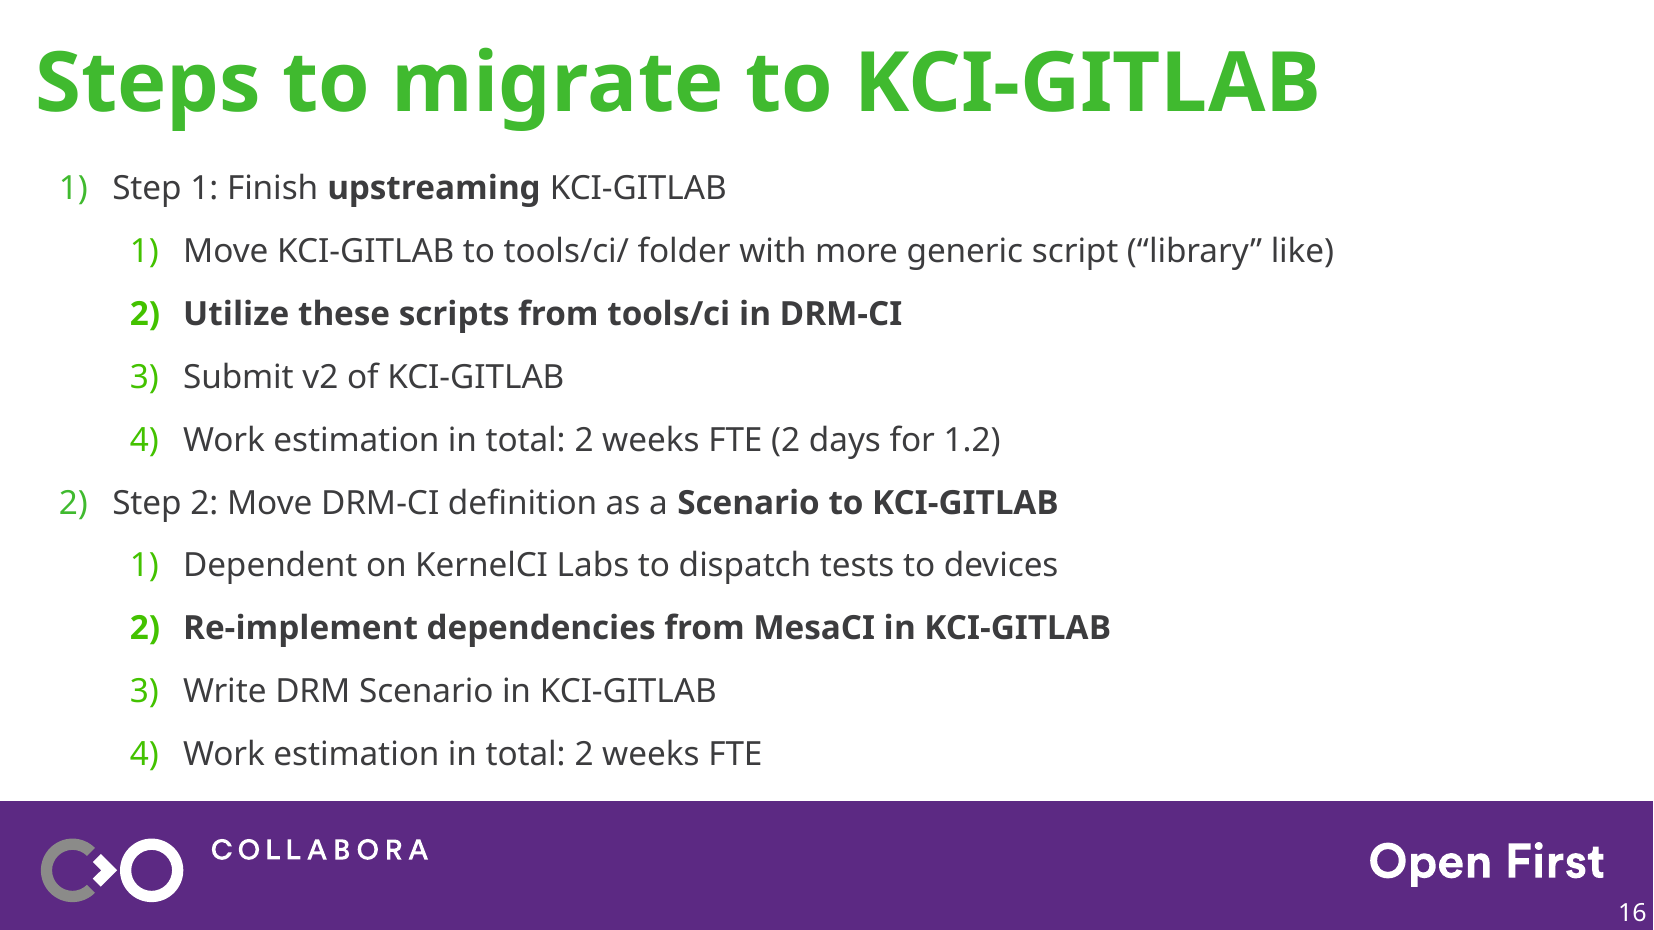

# Steps to migrate to KCI-GITLAB
Step 1: Finish upstreaming KCI-GITLAB
Move KCI-GITLAB to tools/ci/ folder with more generic script (“library” like)
Utilize these scripts from tools/ci in DRM-CI
Submit v2 of KCI-GITLAB
Work estimation in total: 2 weeks FTE (2 days for 1.2)
Step 2: Move DRM-CI definition as a Scenario to KCI-GITLAB
Dependent on KernelCI Labs to dispatch tests to devices
Re-implement dependencies from MesaCI in KCI-GITLAB
Write DRM Scenario in KCI-GITLAB
Work estimation in total: 2 weeks FTE